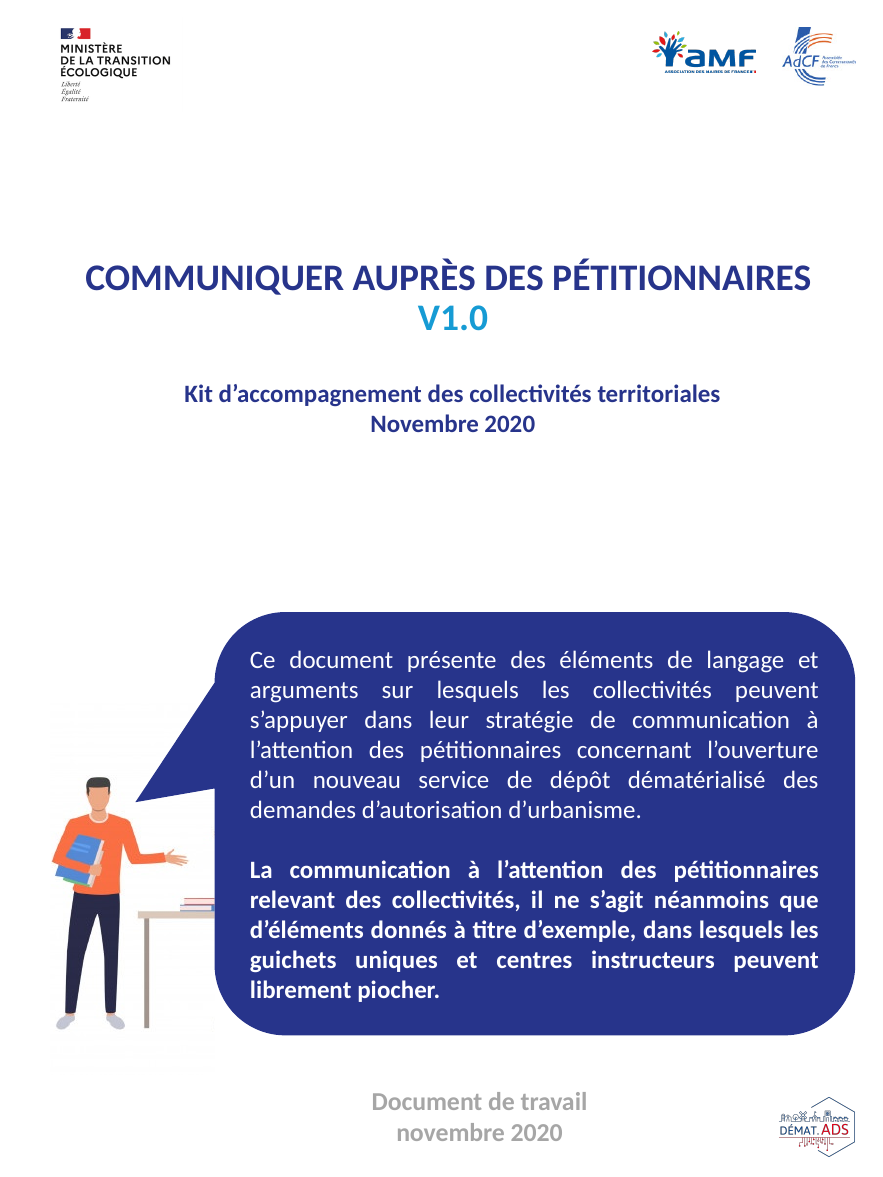

Communiquer auprès des pétitionnaires
V1.0
Kit d’accompagnement des collectivités territoriales
Novembre 2020
Ce document présente des éléments de langage et arguments sur lesquels les collectivités peuvent s’appuyer dans leur stratégie de communication à l’attention des pétitionnaires concernant l’ouverture d’un nouveau service de dépôt dématérialisé des demandes d’autorisation d’urbanisme.
La communication à l’attention des pétitionnaires relevant des collectivités, il ne s’agit néanmoins que d’éléments donnés à titre d’exemple, dans lesquels les guichets uniques et centres instructeurs peuvent librement piocher.